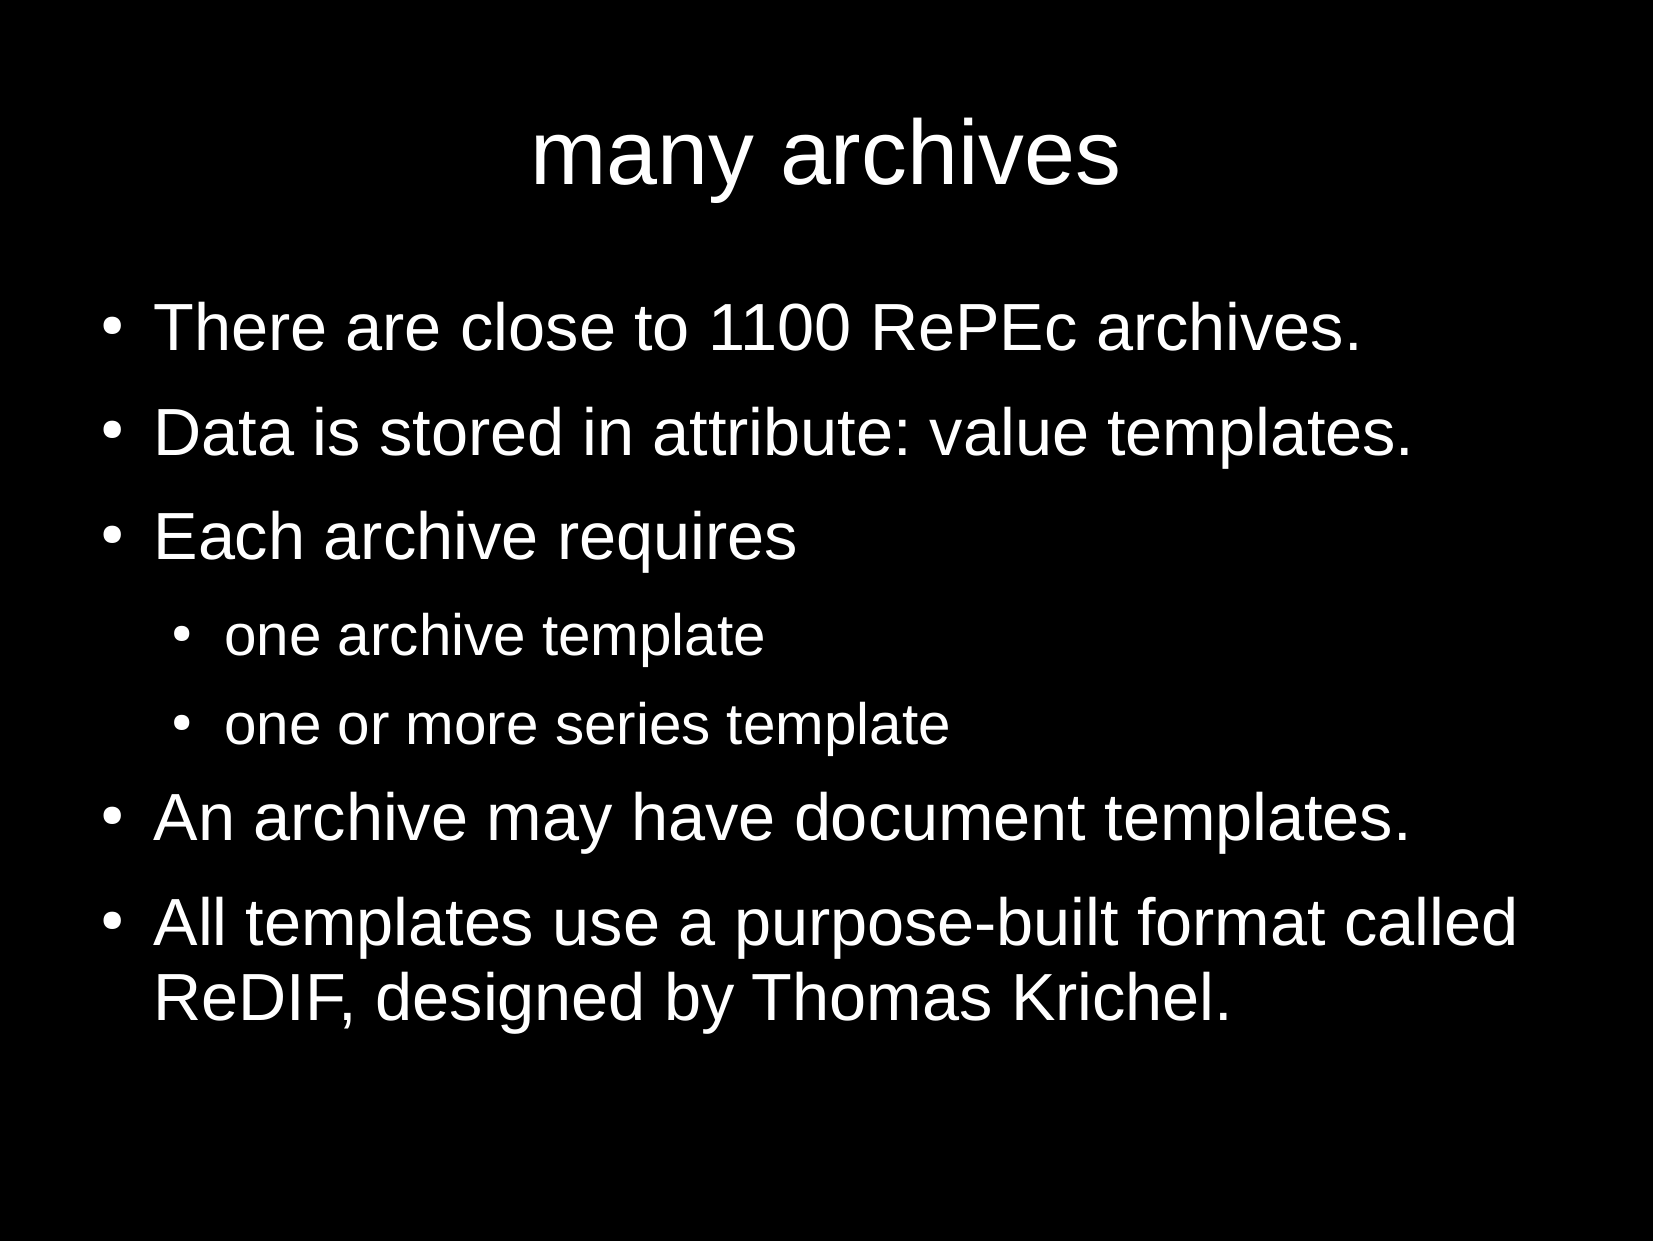

# many archives
There are close to 1100 RePEc archives.
Data is stored in attribute: value templates.
Each archive requires
one archive template
one or more series template
An archive may have document templates.
All templates use a purpose-built format called ReDIF, designed by Thomas Krichel.